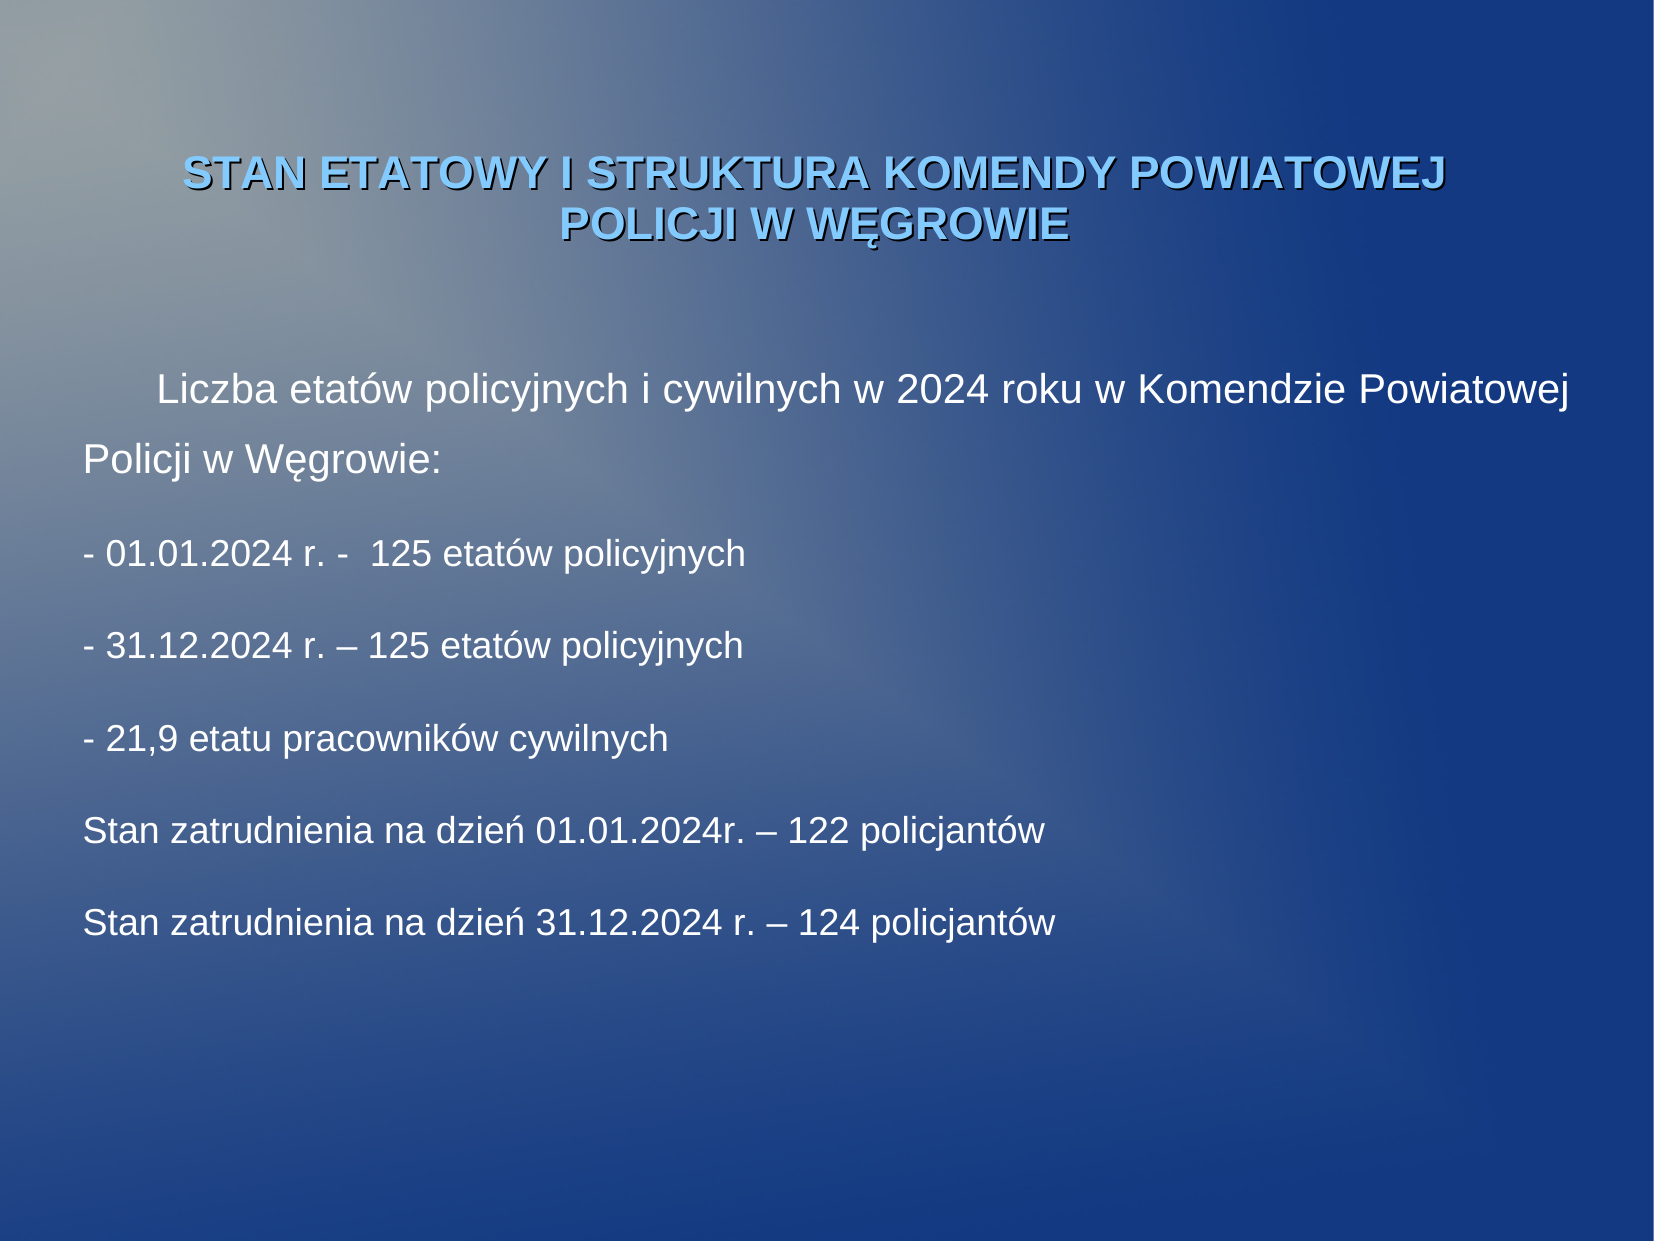

# STAN ETATOWY I STRUKTURA KOMENDY POWIATOWEJ POLICJI W WĘGROWIE
Liczba etatów policyjnych i cywilnych w 2024 roku w Komendzie Powiatowej Policji w Węgrowie:
- 01.01.2024 r. - 125 etatów policyjnych
- 31.12.2024 r. – 125 etatów policyjnych
- 21,9 etatu pracowników cywilnych
Stan zatrudnienia na dzień 01.01.2024r. – 122 policjantów
Stan zatrudnienia na dzień 31.12.2024 r. – 124 policjantów